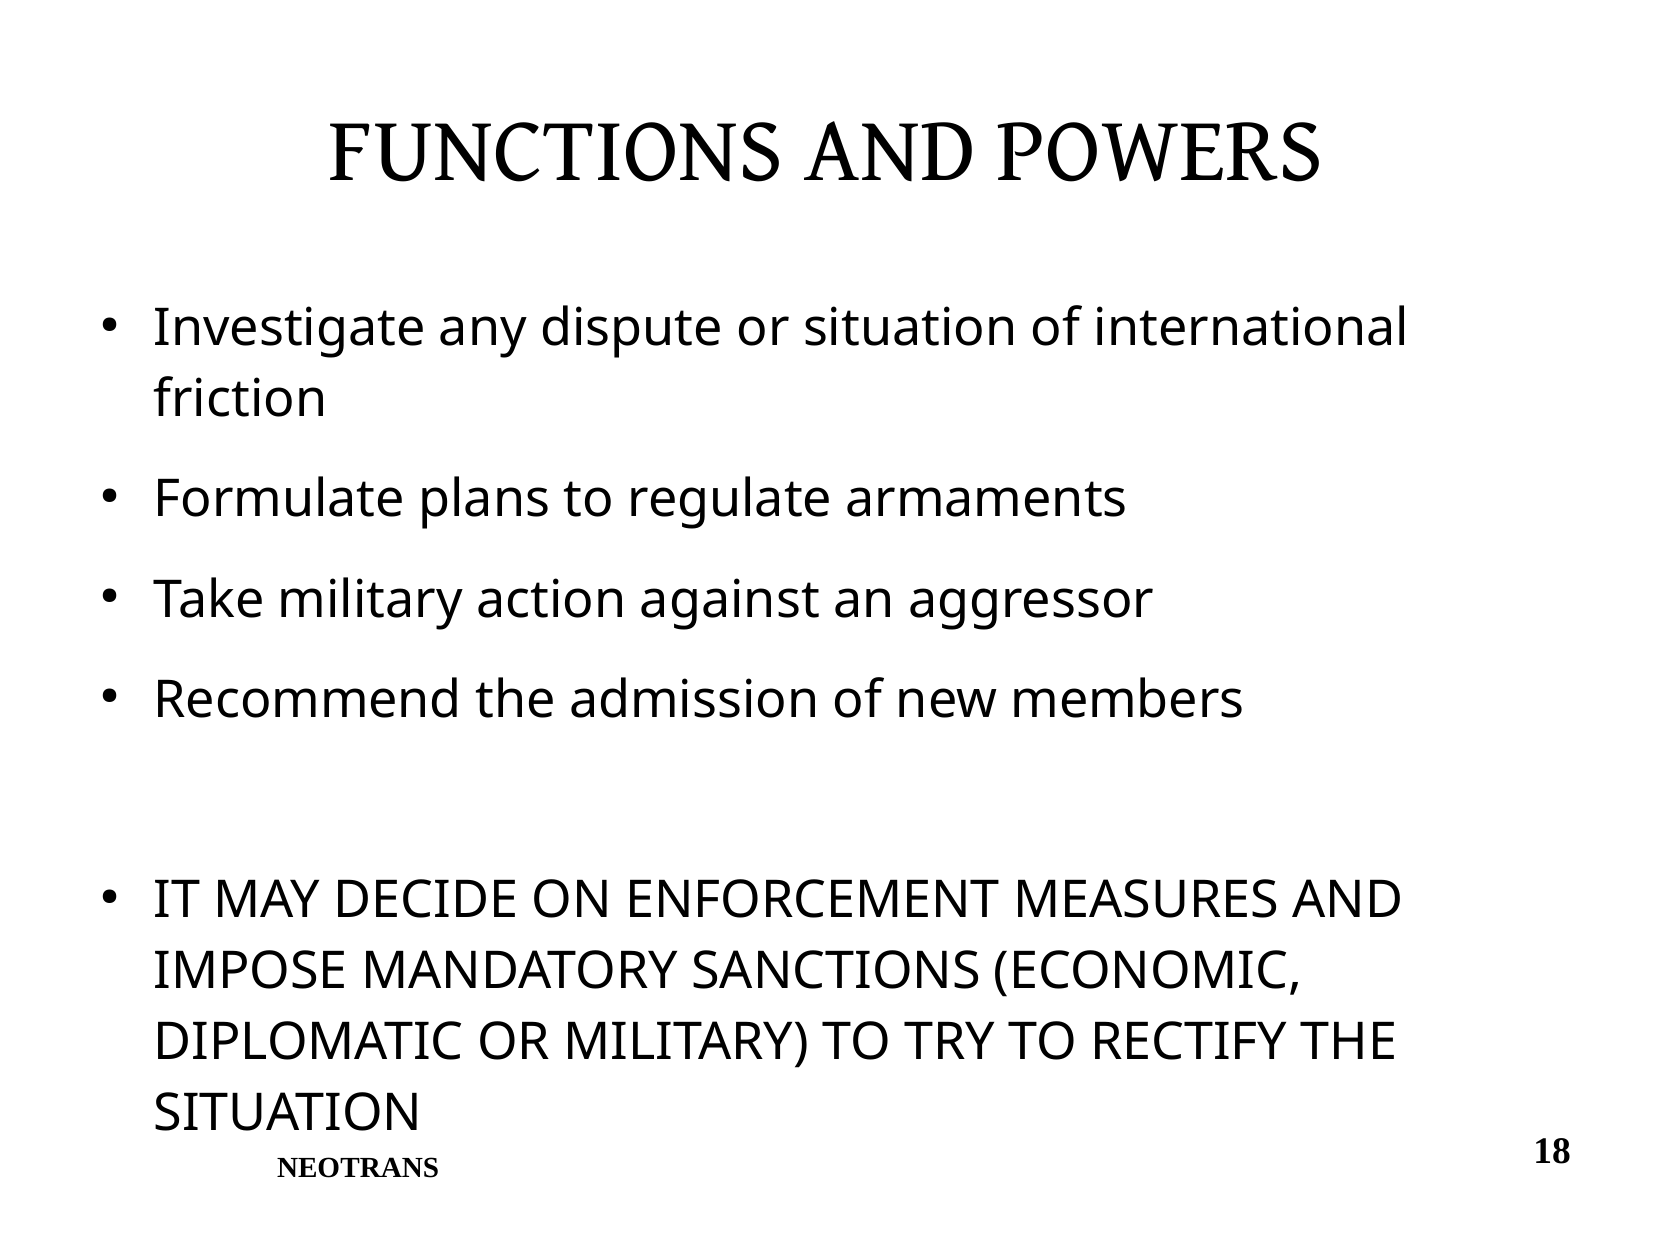

# FUNCTIONS AND POWERS
Investigate any dispute or situation of international friction
Formulate plans to regulate armaments
Take military action against an aggressor
Recommend the admission of new members
IT MAY DECIDE ON ENFORCEMENT MEASURES AND IMPOSE MANDATORY SANCTIONS (ECONOMIC, DIPLOMATIC OR MILITARY) TO TRY TO RECTIFY THE SITUATION
18
NEOTRANS